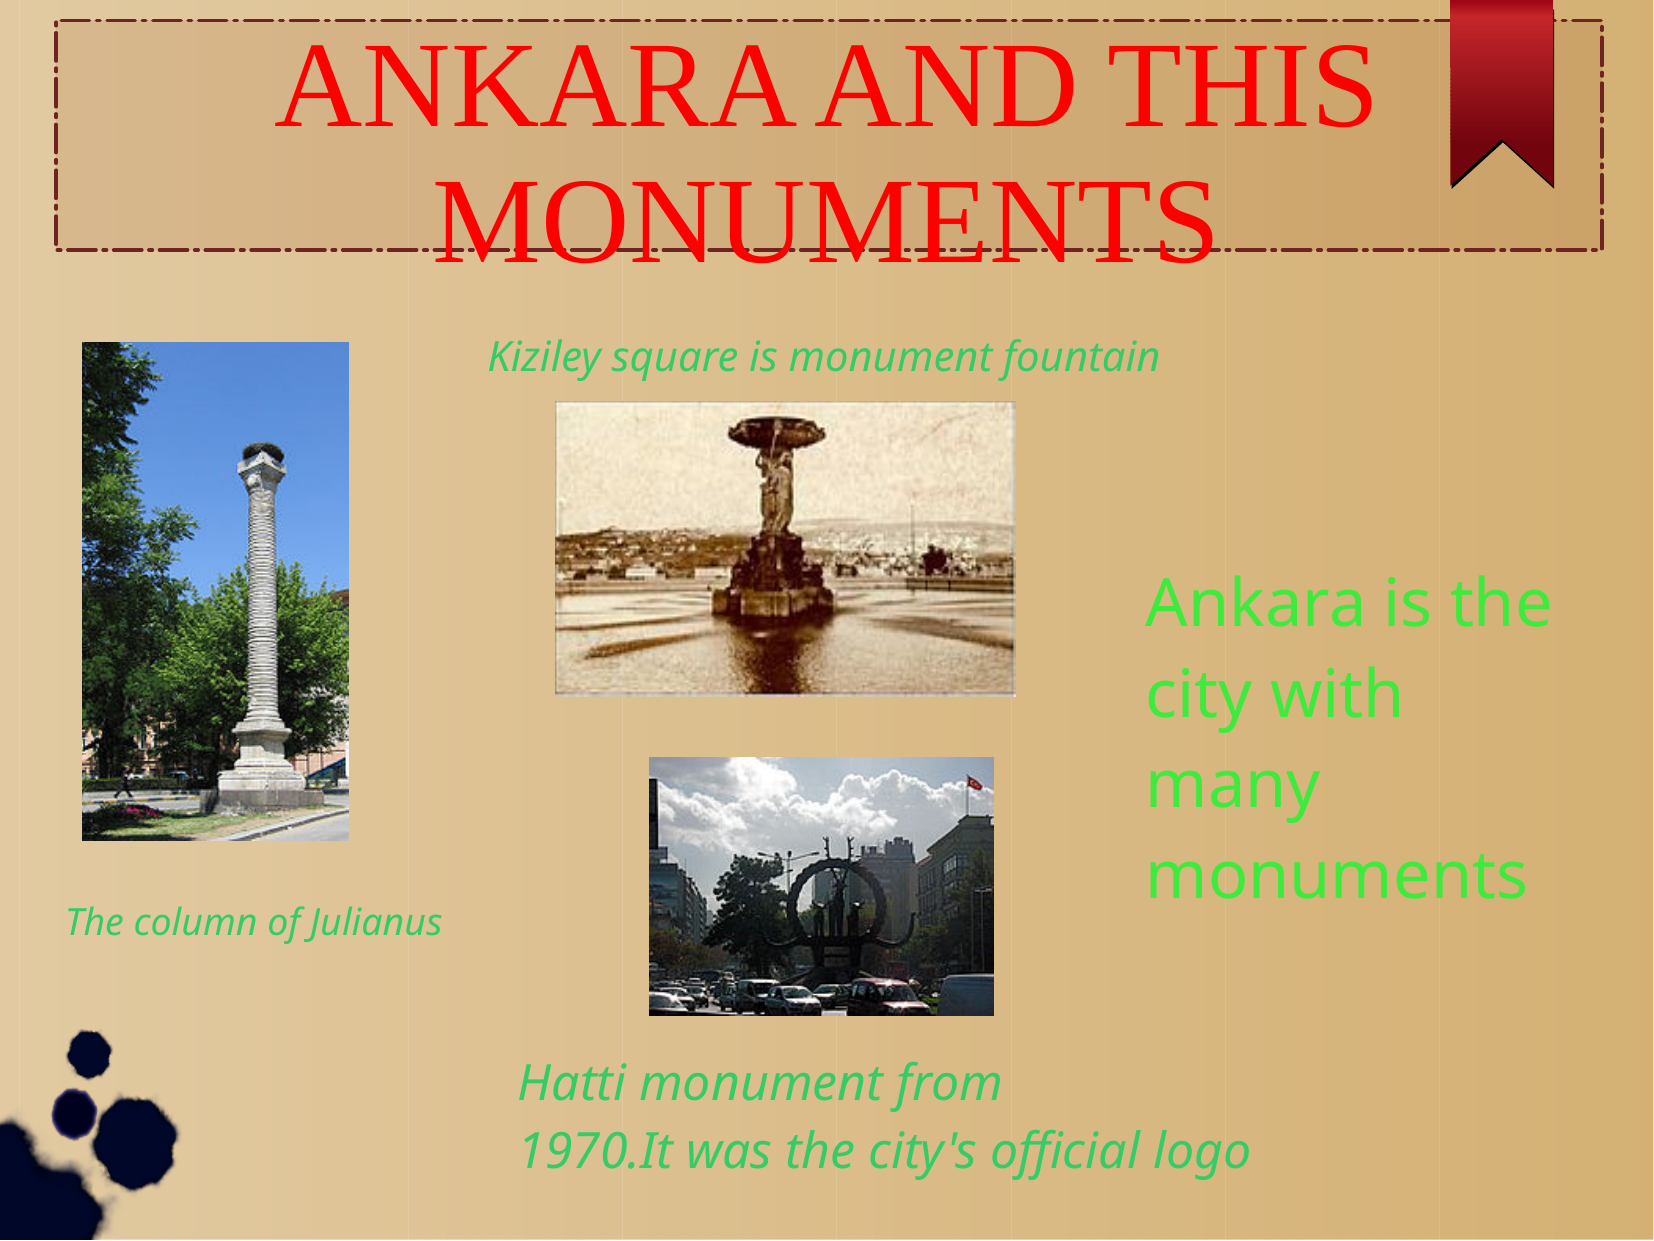

# ANKARA AND THIS MONUMENTS
Kiziley square is monument fountain
Ankara is the city with many monuments
The column of Julianus
Hatti monument from
1970.It was the city's official logo